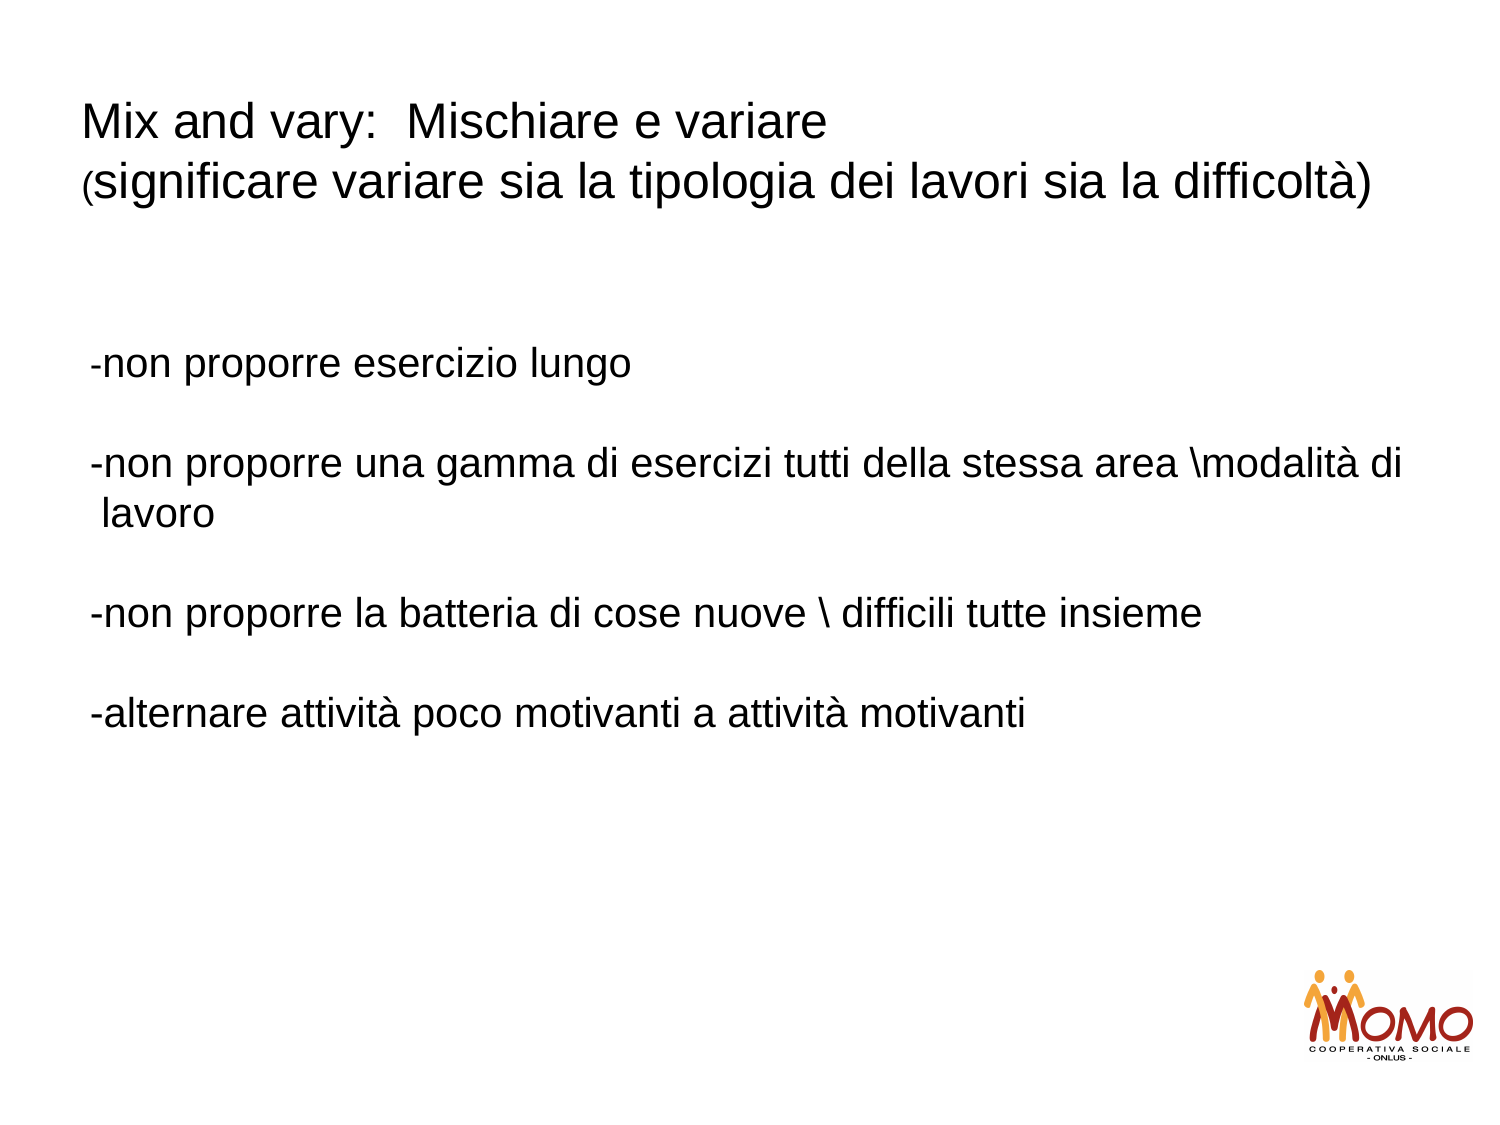

Mix and vary: Mischiare e variare
(significare variare sia la tipologia dei lavori sia la difficoltà)
-non proporre esercizio lungo
-non proporre una gamma di esercizi tutti della stessa area \modalità di
 lavoro
-non proporre la batteria di cose nuove \ difficili tutte insieme
-alternare attività poco motivanti a attività motivanti